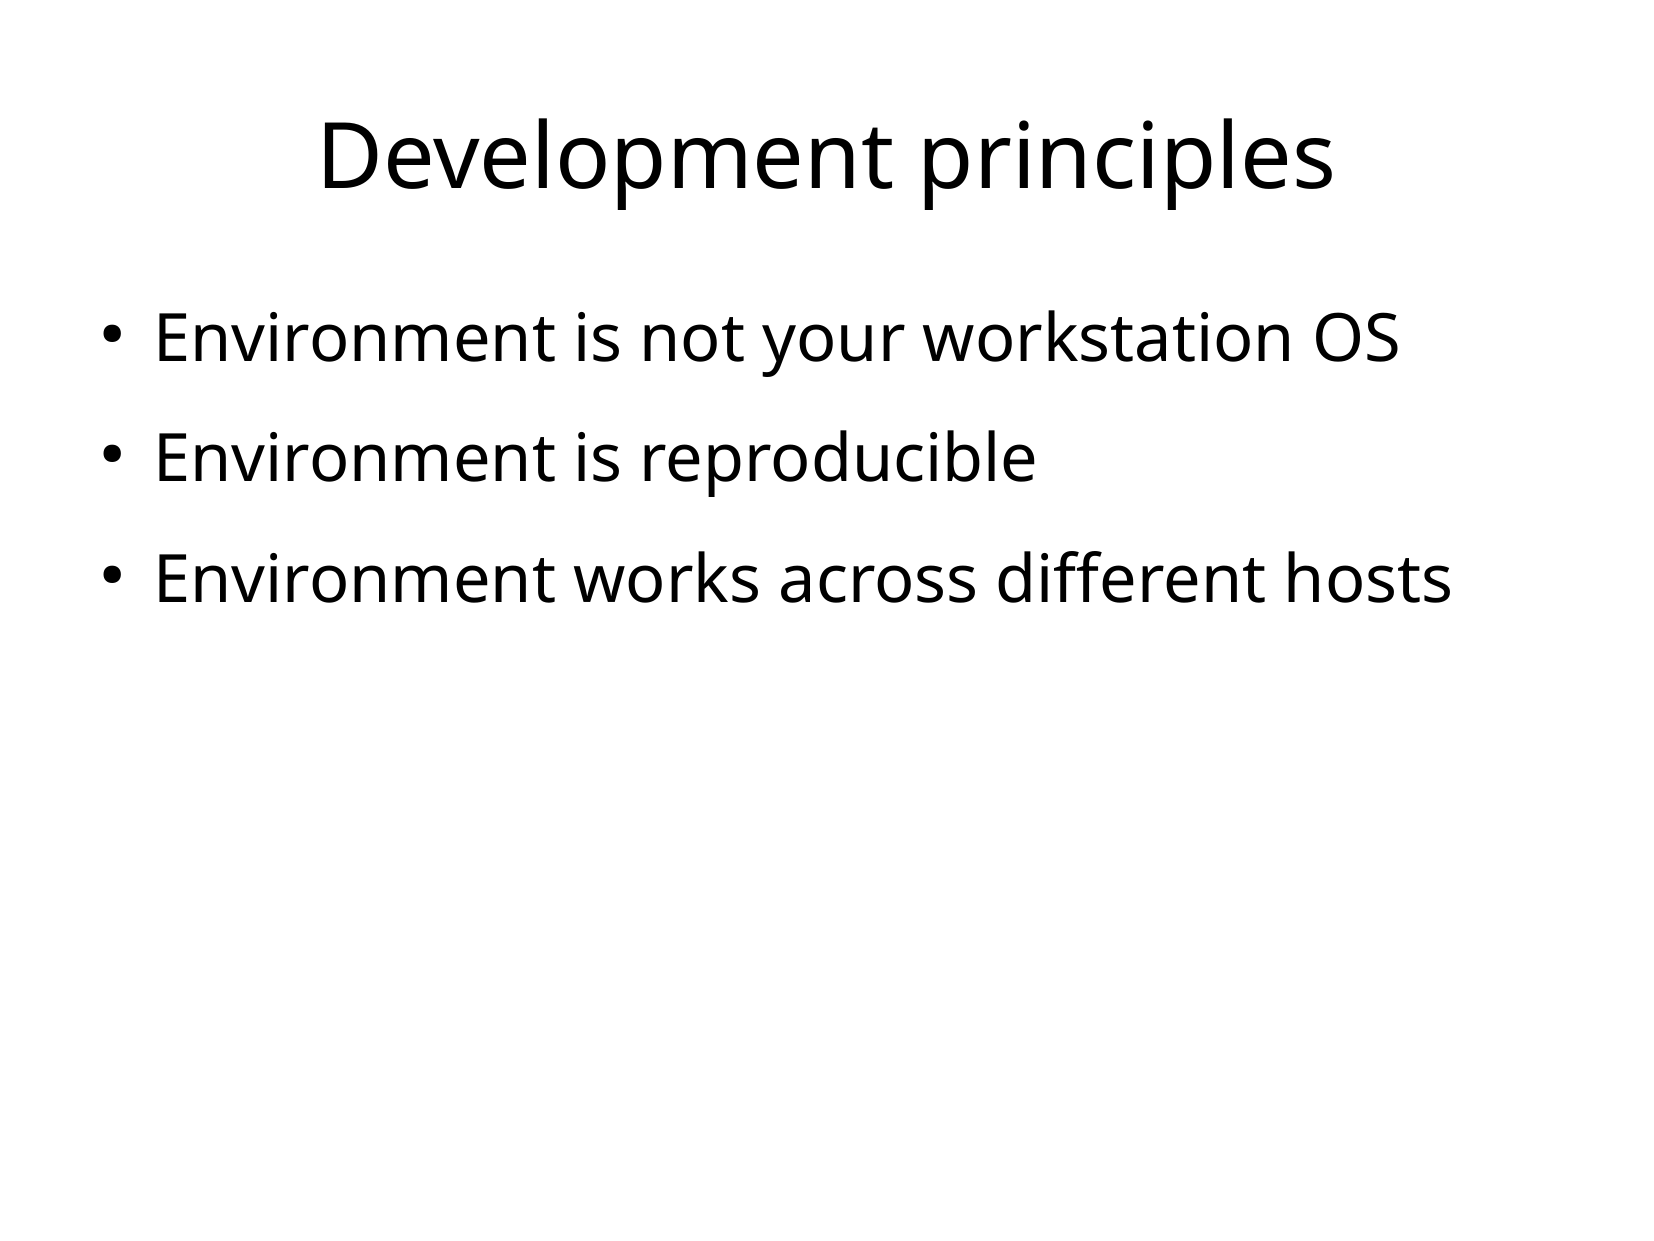

# Development principles
Environment is not your workstation OS
Environment is reproducible
Environment works across different hosts